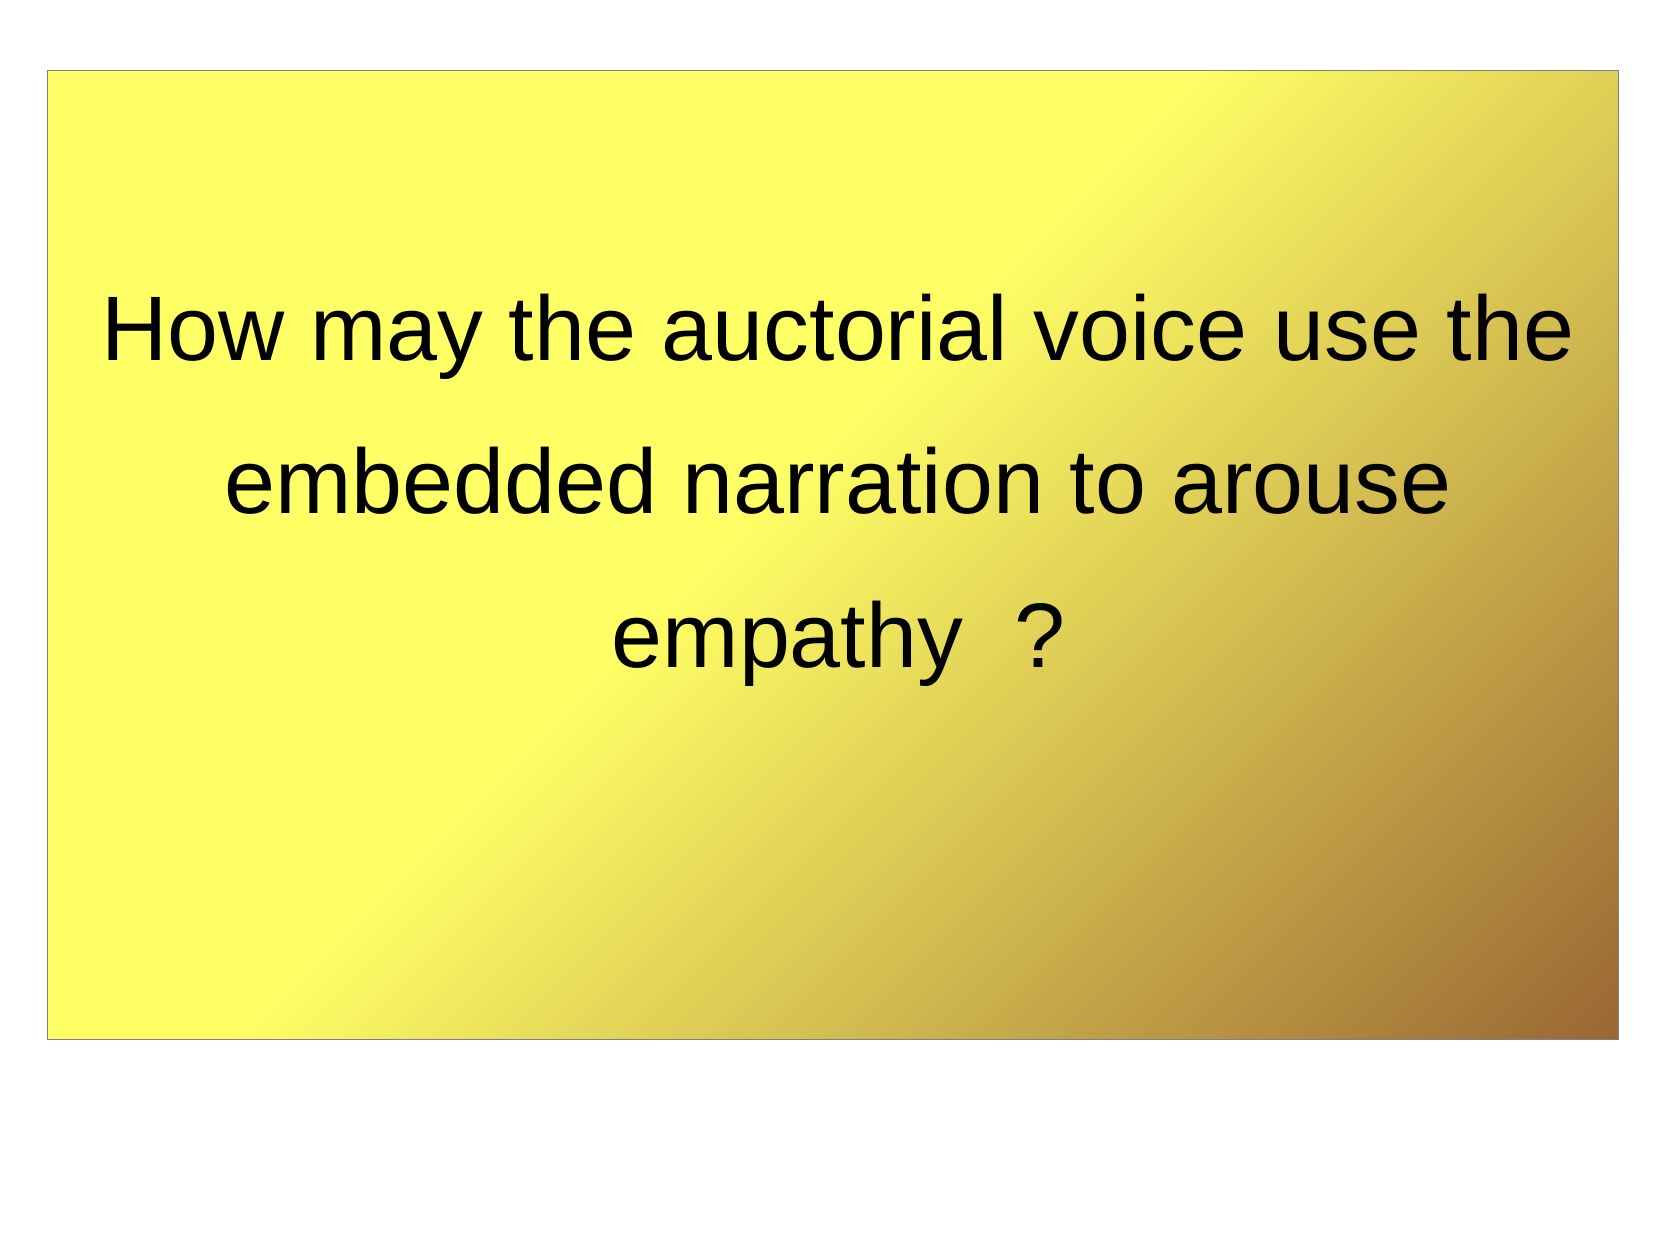

# How may the auctorial voice use the embedded narration to arouse empathy  ?